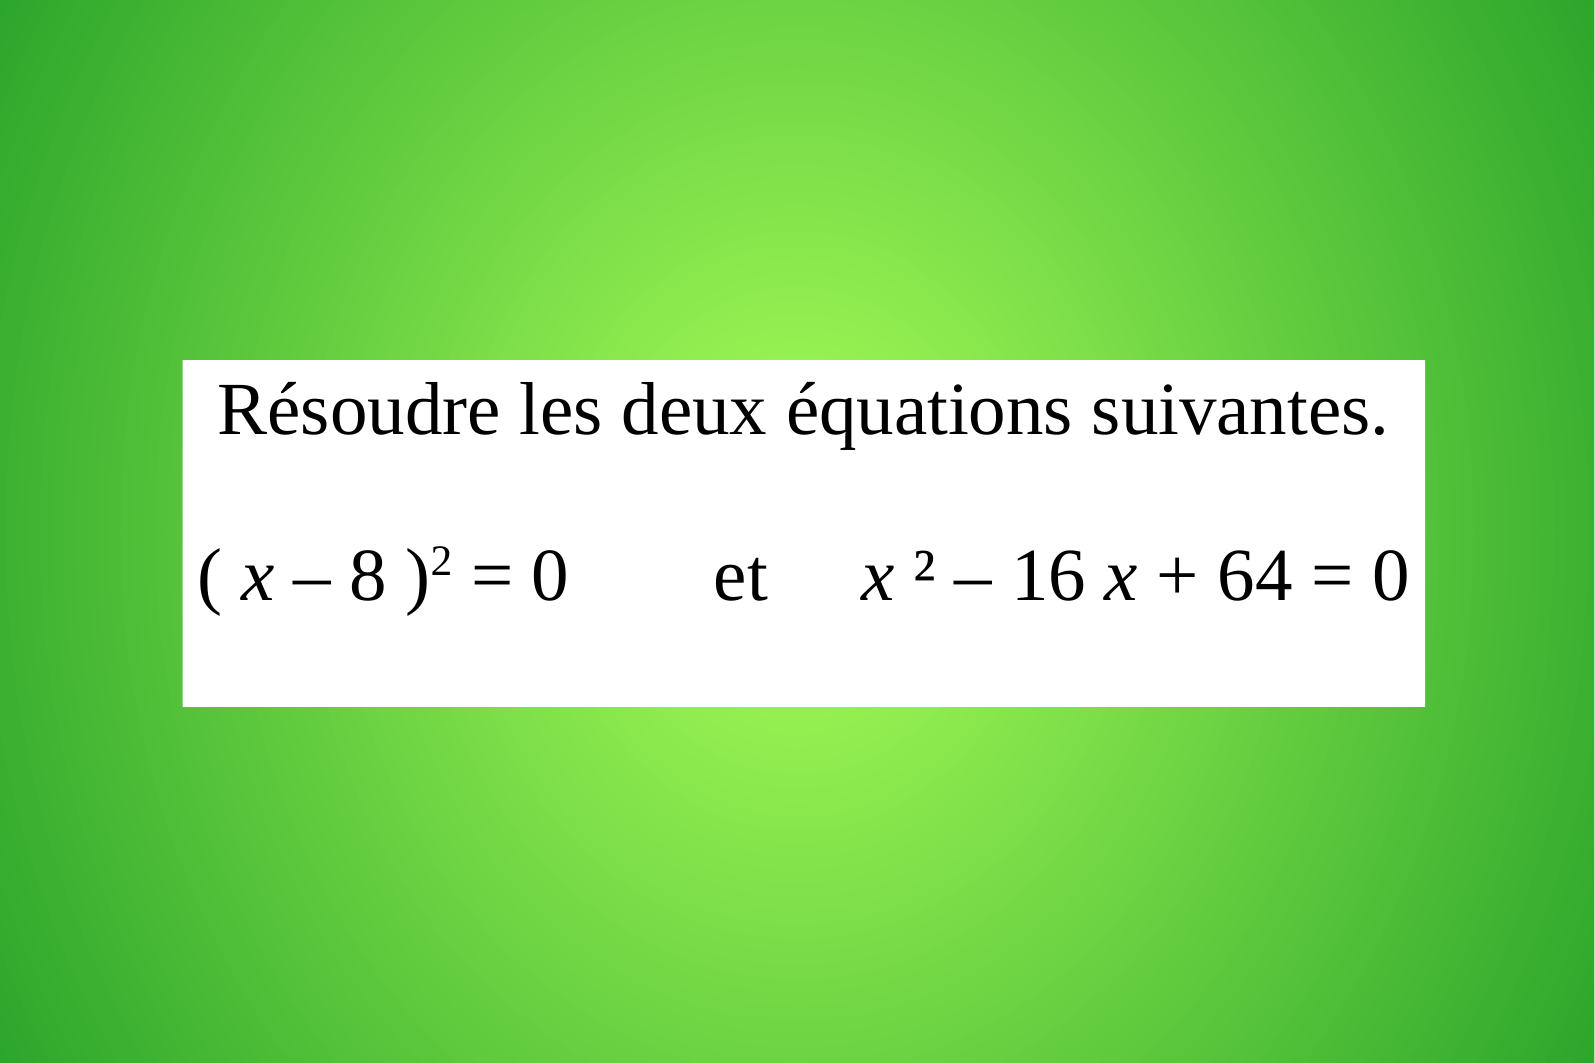

Résoudre les deux équations suivantes.
( x – 8 )2 = 0		et		x ² – 16 x + 64 = 0